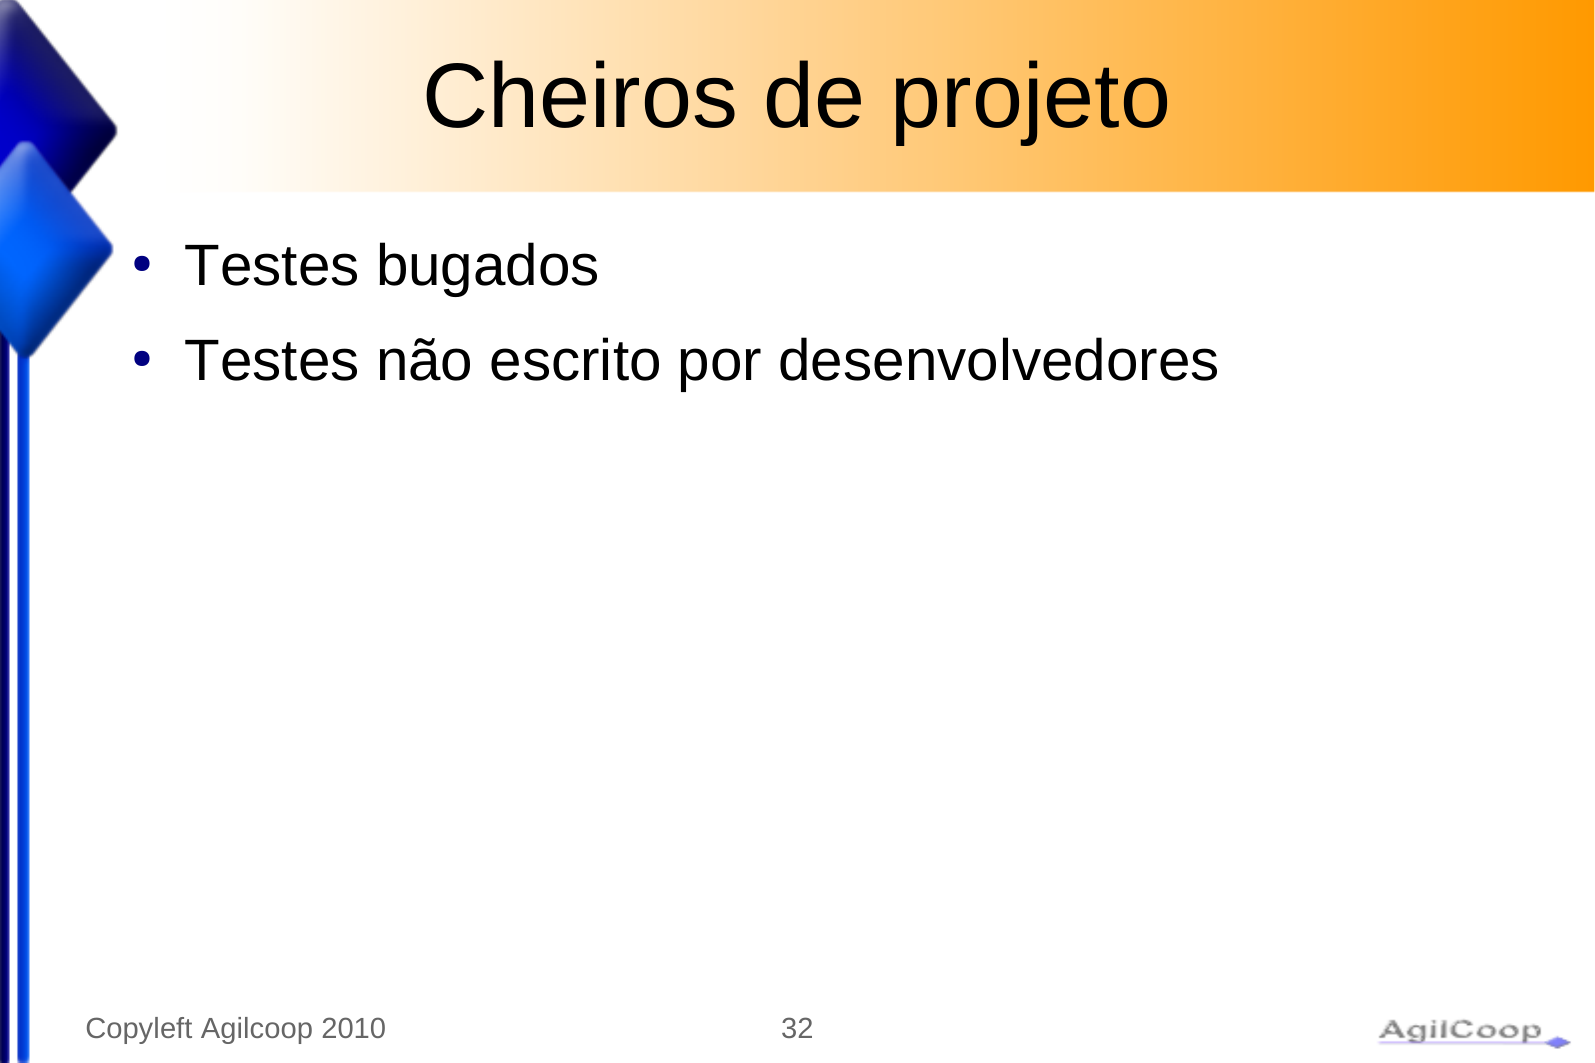

# Cheiros de projeto
Testes bugados
Testes não escrito por desenvolvedores
Copyleft Agilcoop 2010
32